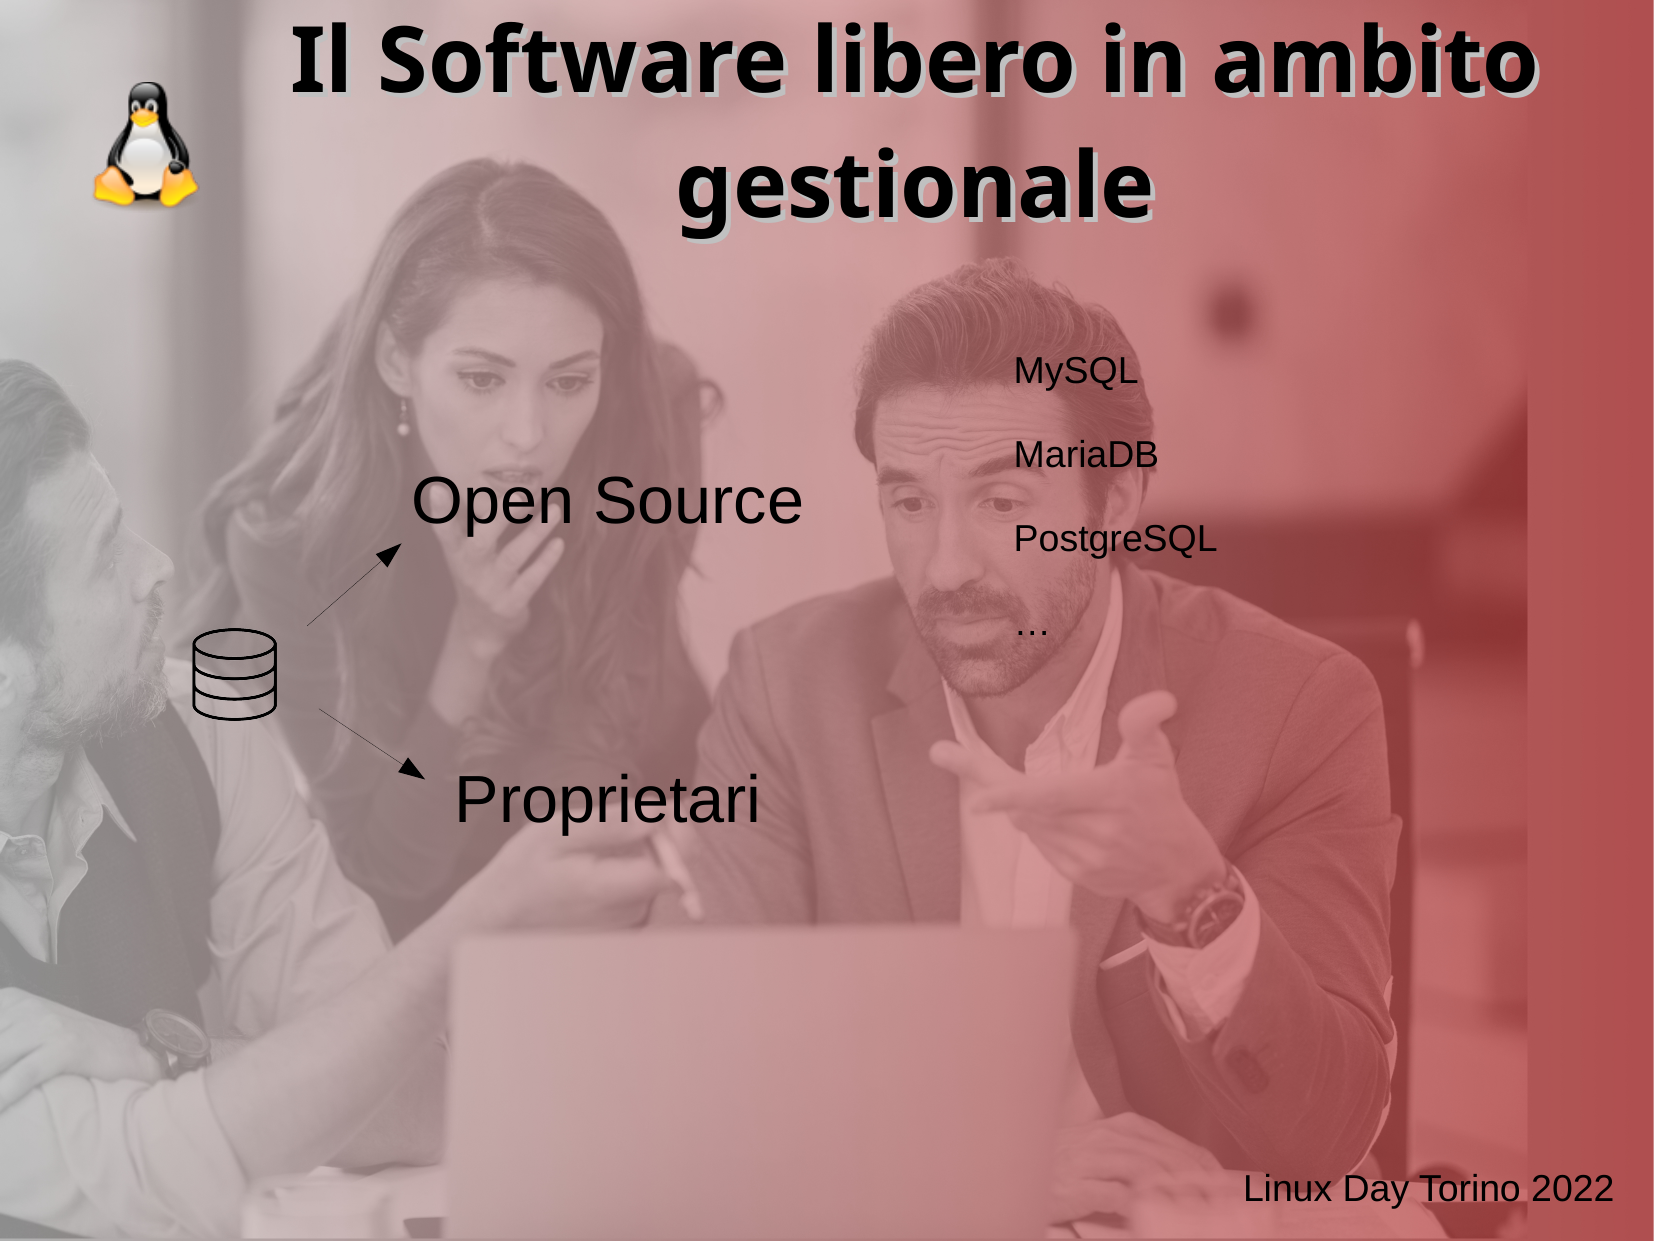

# Il Software libero in ambito gestionale
Open Source
Proprietari
MySQL
MariaDB
PostgreSQL
…
Linux Day Torino 2022